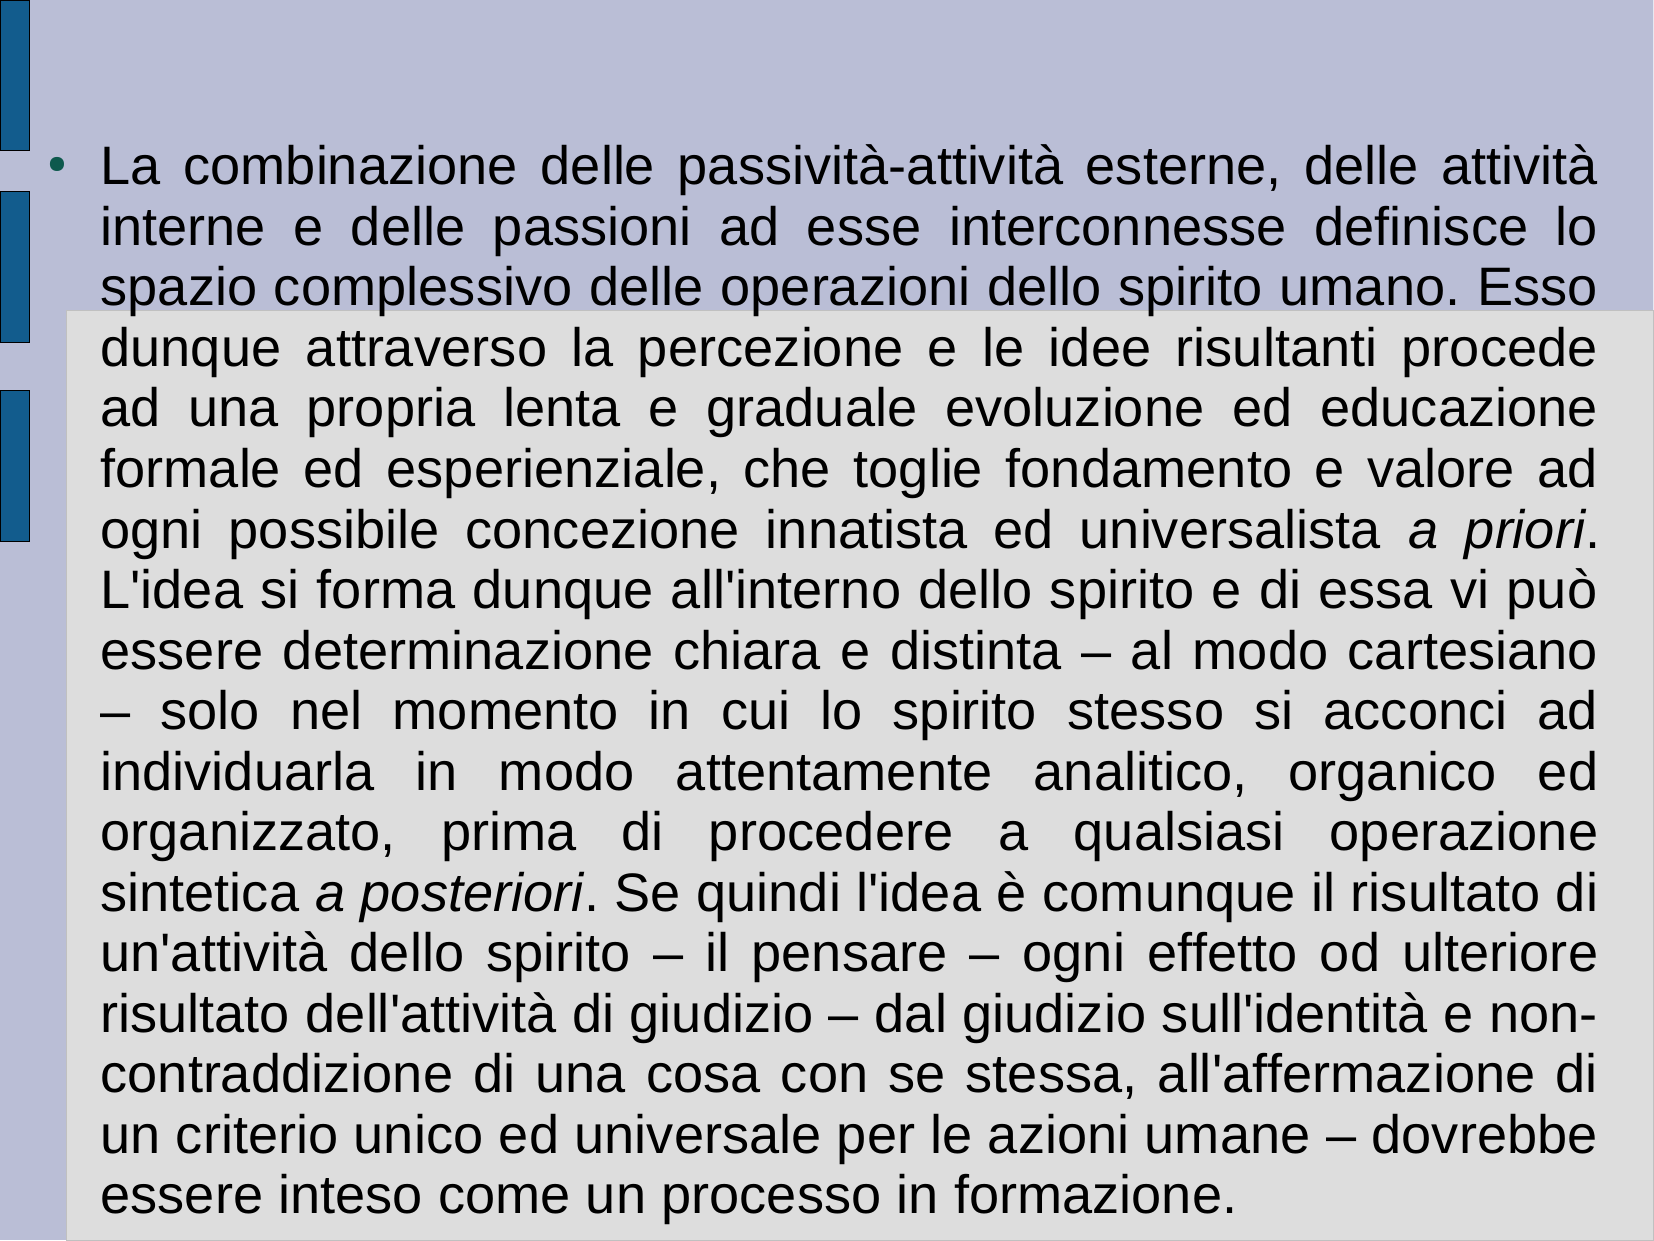

#
La combinazione delle passività-attività esterne, delle attività interne e delle passioni ad esse interconnesse definisce lo spazio complessivo delle operazioni dello spirito umano. Esso dunque attraverso la percezione e le idee risultanti procede ad una propria lenta e graduale evoluzione ed educazione formale ed esperienziale, che toglie fondamento e valore ad ogni possibile concezione innatista ed universalista a priori. L'idea si forma dunque all'interno dello spirito e di essa vi può essere determinazione chiara e distinta – al modo cartesiano – solo nel momento in cui lo spirito stesso si acconci ad individuarla in modo attentamente analitico, organico ed organizzato, prima di procedere a qualsiasi operazione sintetica a posteriori. Se quindi l'idea è comunque il risultato di un'attività dello spirito – il pensare – ogni effetto od ulteriore risultato dell'attività di giudizio – dal giudizio sull'identità e non-contraddizione di una cosa con se stessa, all'affermazione di un criterio unico ed universale per le azioni umane – dovrebbe essere inteso come un processo in formazione.